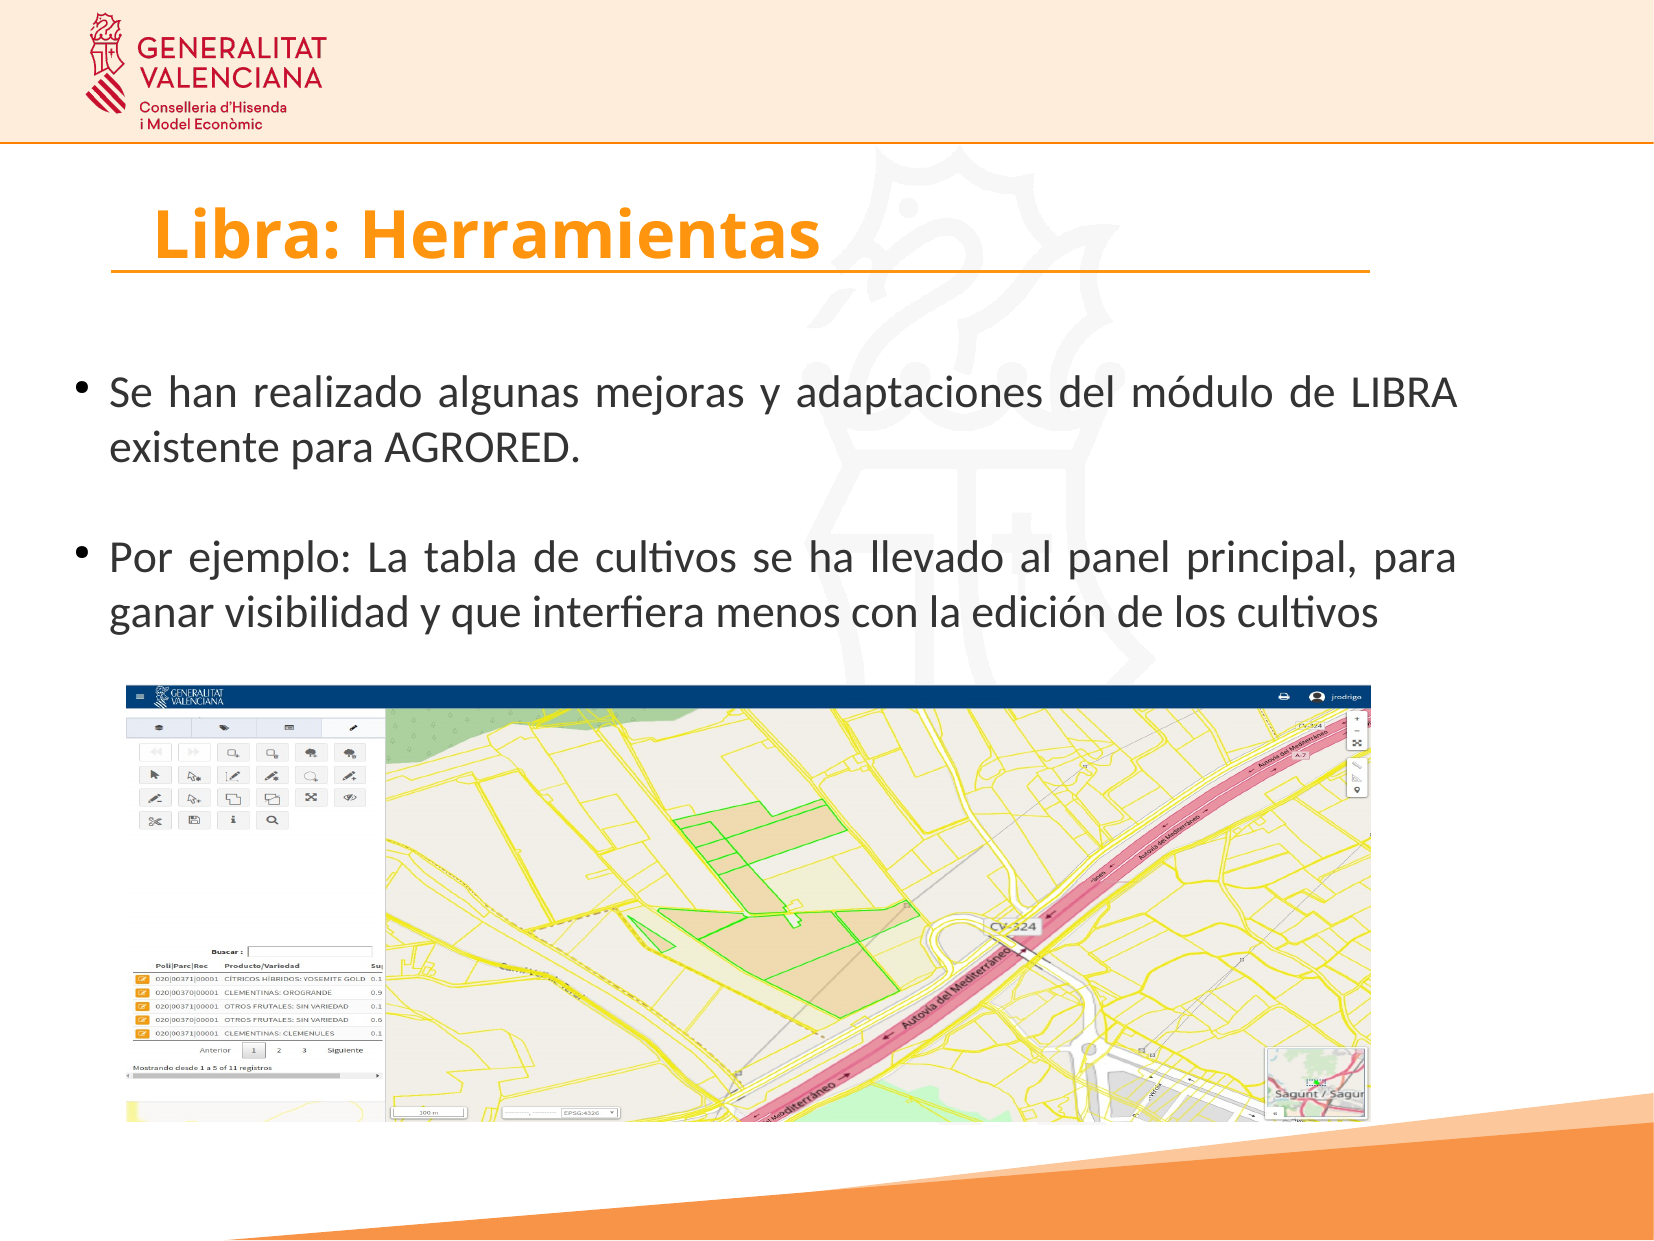

Libra: Herramientas
Se han realizado algunas mejoras y adaptaciones del módulo de LIBRA existente para AGRORED.
Por ejemplo: La tabla de cultivos se ha llevado al panel principal, para ganar visibilidad y que interfiera menos con la edición de los cultivos